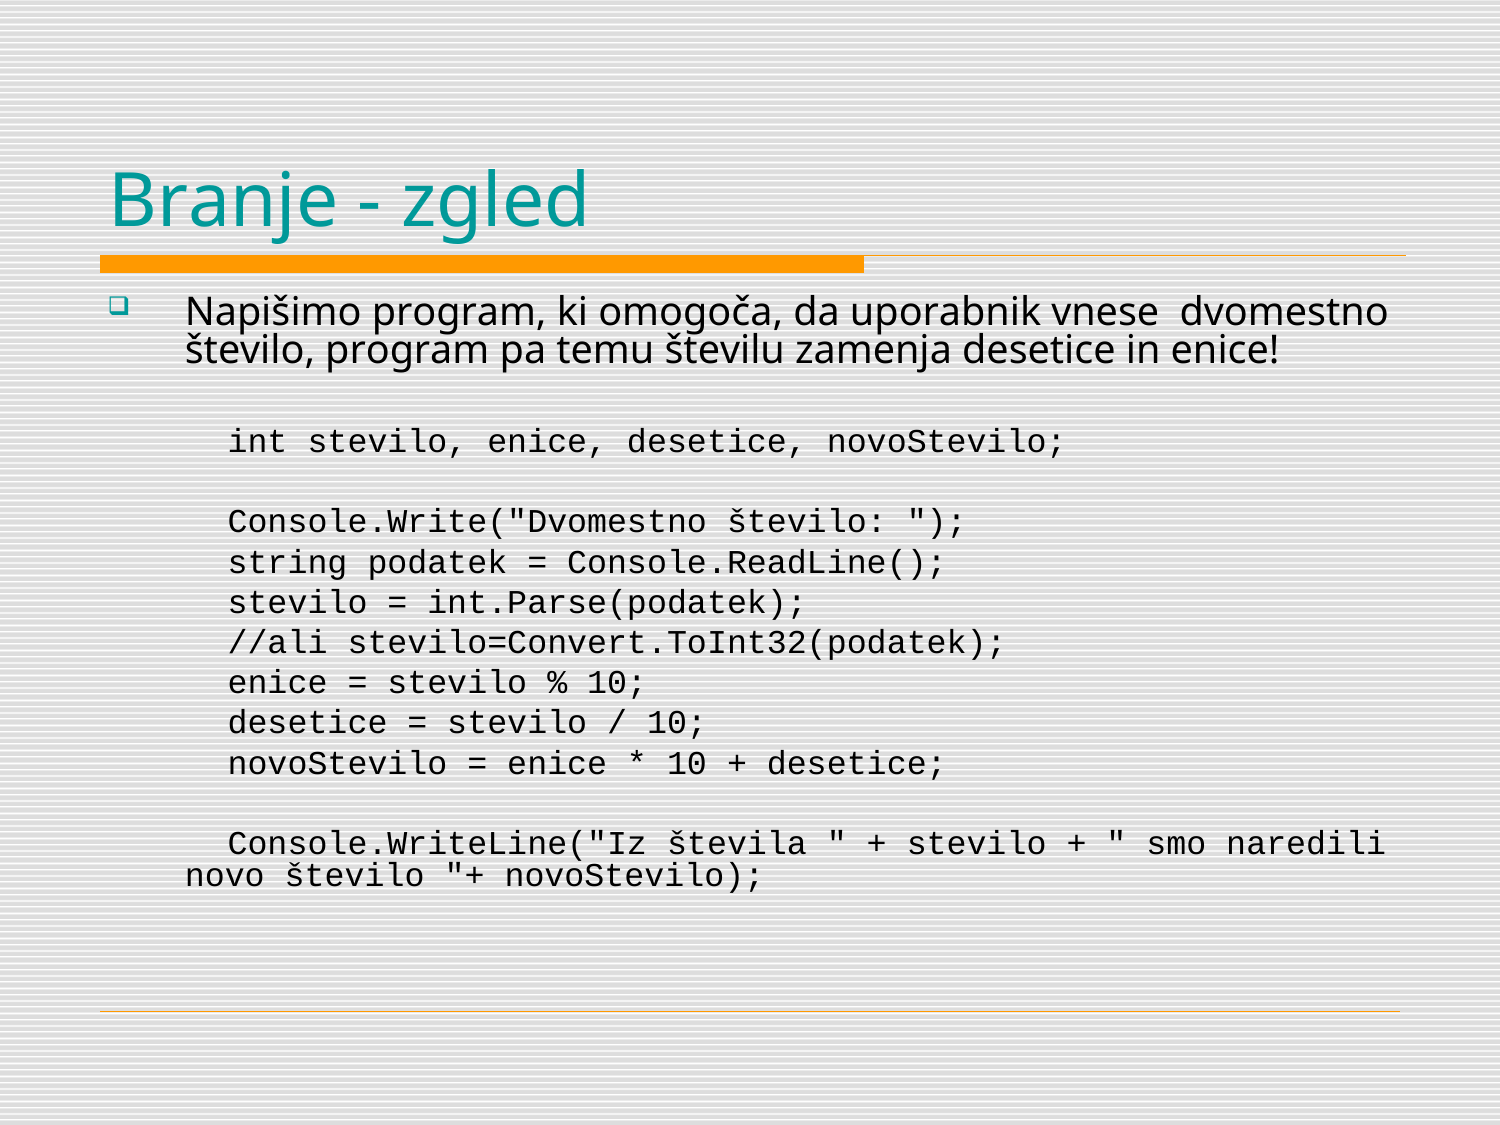

# Branje - zgled
Napišimo program, ki omogoča, da uporabnik vnese dvomestno število, program pa temu številu zamenja desetice in enice!
 int stevilo, enice, desetice, novoStevilo;
 Console.Write("Dvomestno število: ");
 string podatek = Console.ReadLine();
 stevilo = int.Parse(podatek);
 //ali stevilo=Convert.ToInt32(podatek);
 enice = stevilo % 10;
 desetice = stevilo / 10;
 novoStevilo = enice * 10 + desetice;
 Console.WriteLine("Iz števila " + stevilo + " smo naredili novo število "+ novoStevilo);